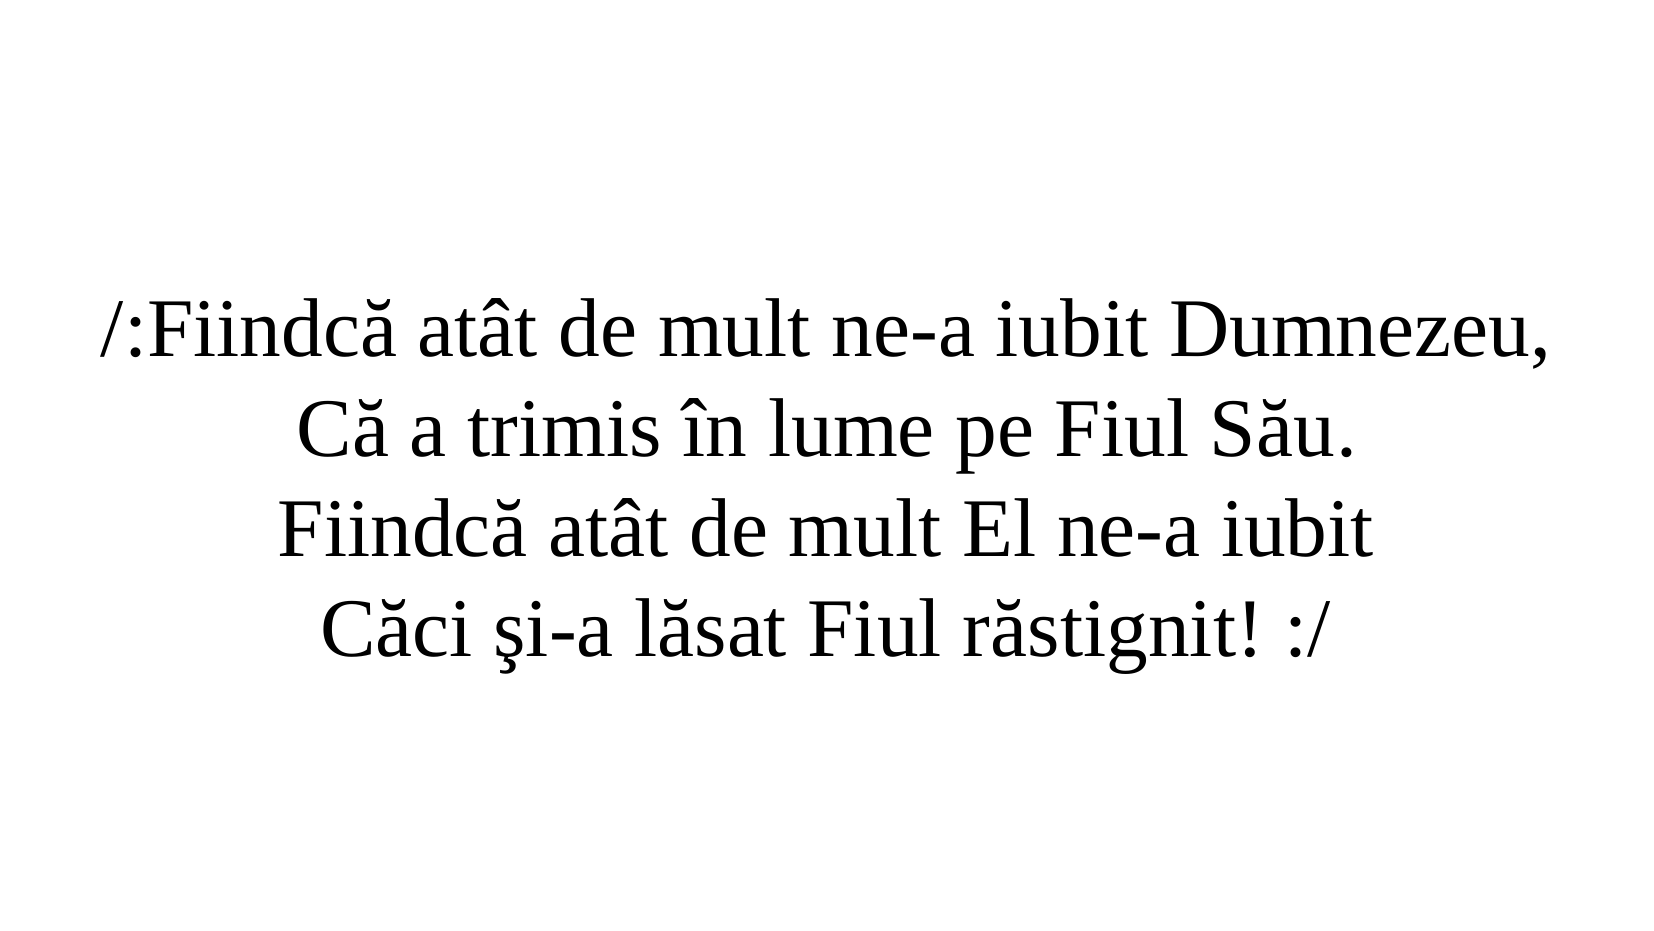

# /:Fiindcă atât de mult ne-a iubit Dumnezeu,
Că a trimis în lume pe Fiul Său.
Fiindcă atât de mult El ne-a iubit
Căci şi-a lăsat Fiul răstignit! :/